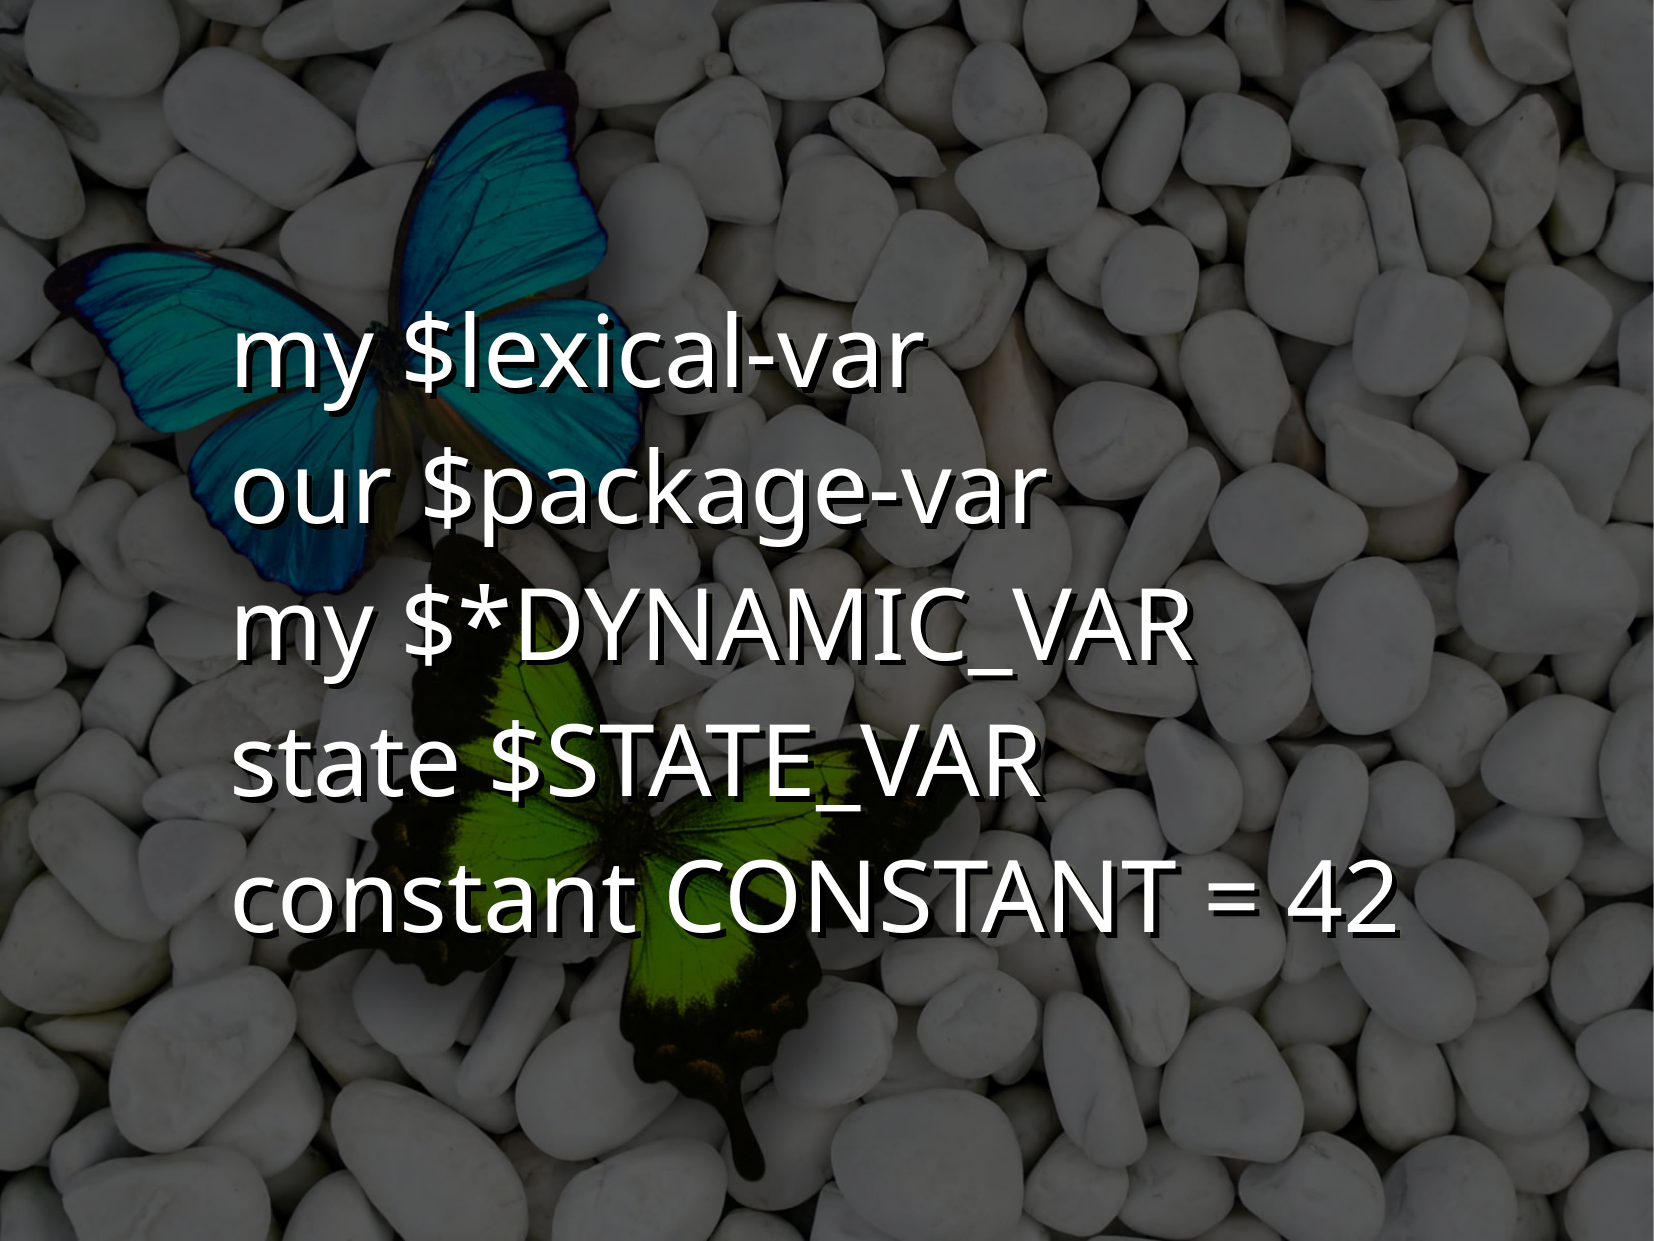

#
my $lexical-var
our $package-var
my $*DYNAMIC_VAR
state $STATE_VAR
constant CONSTANT = 42